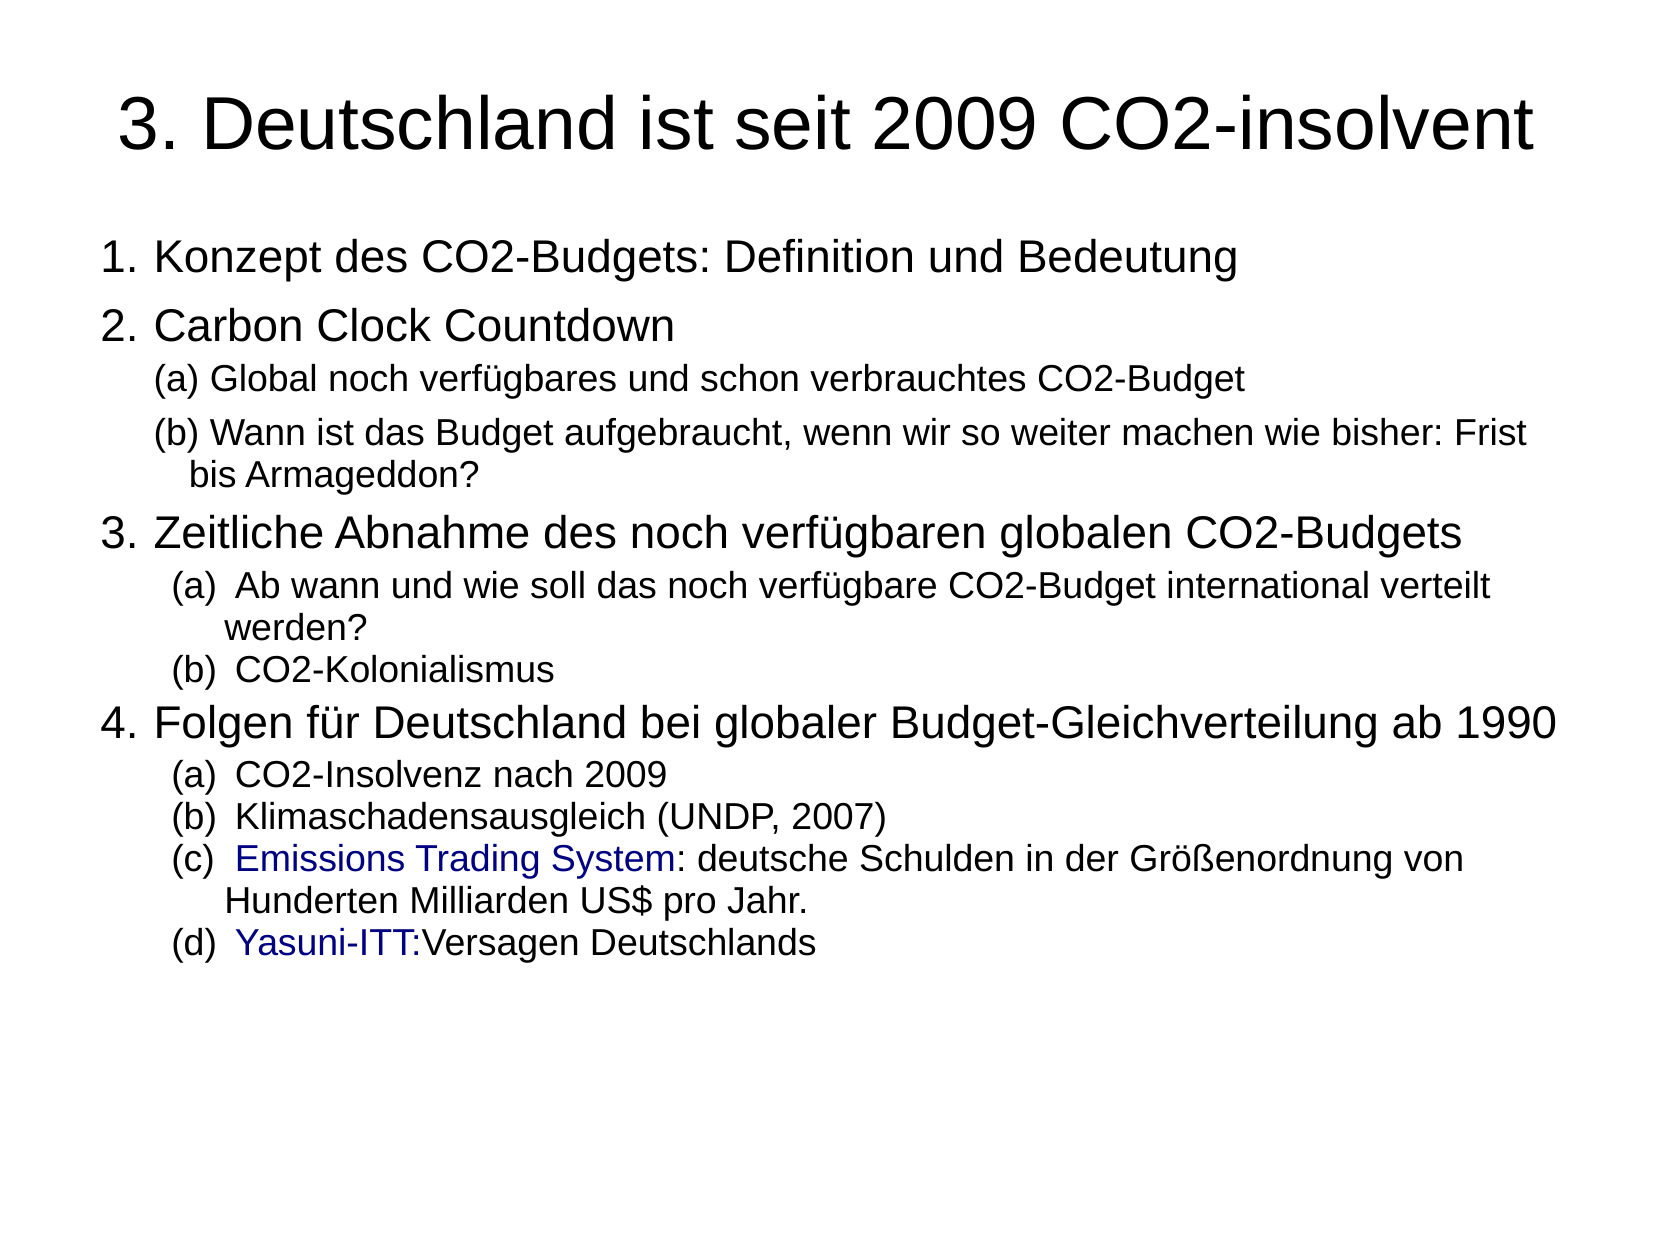

# 3. Deutschland ist seit 2009 CO2-insolvent
Konzept des CO2-Budgets: Definition und Bedeutung
Carbon Clock Countdown
 Global noch verfügbares und schon verbrauchtes CO2-Budget
 Wann ist das Budget aufgebraucht, wenn wir so weiter machen wie bisher: Frist bis Armageddon?
Zeitliche Abnahme des noch verfügbaren globalen CO2-Budgets
 Ab wann und wie soll das noch verfügbare CO2-Budget international verteilt werden?
 CO2-Kolonialismus
Folgen für Deutschland bei globaler Budget-Gleichverteilung ab 1990
 CO2-Insolvenz nach 2009
 Klimaschadensausgleich (UNDP, 2007)
 Emissions Trading System: deutsche Schulden in der Größenordnung von Hunderten Milliarden US$ pro Jahr.
 Yasuni-ITT:Versagen Deutschlands